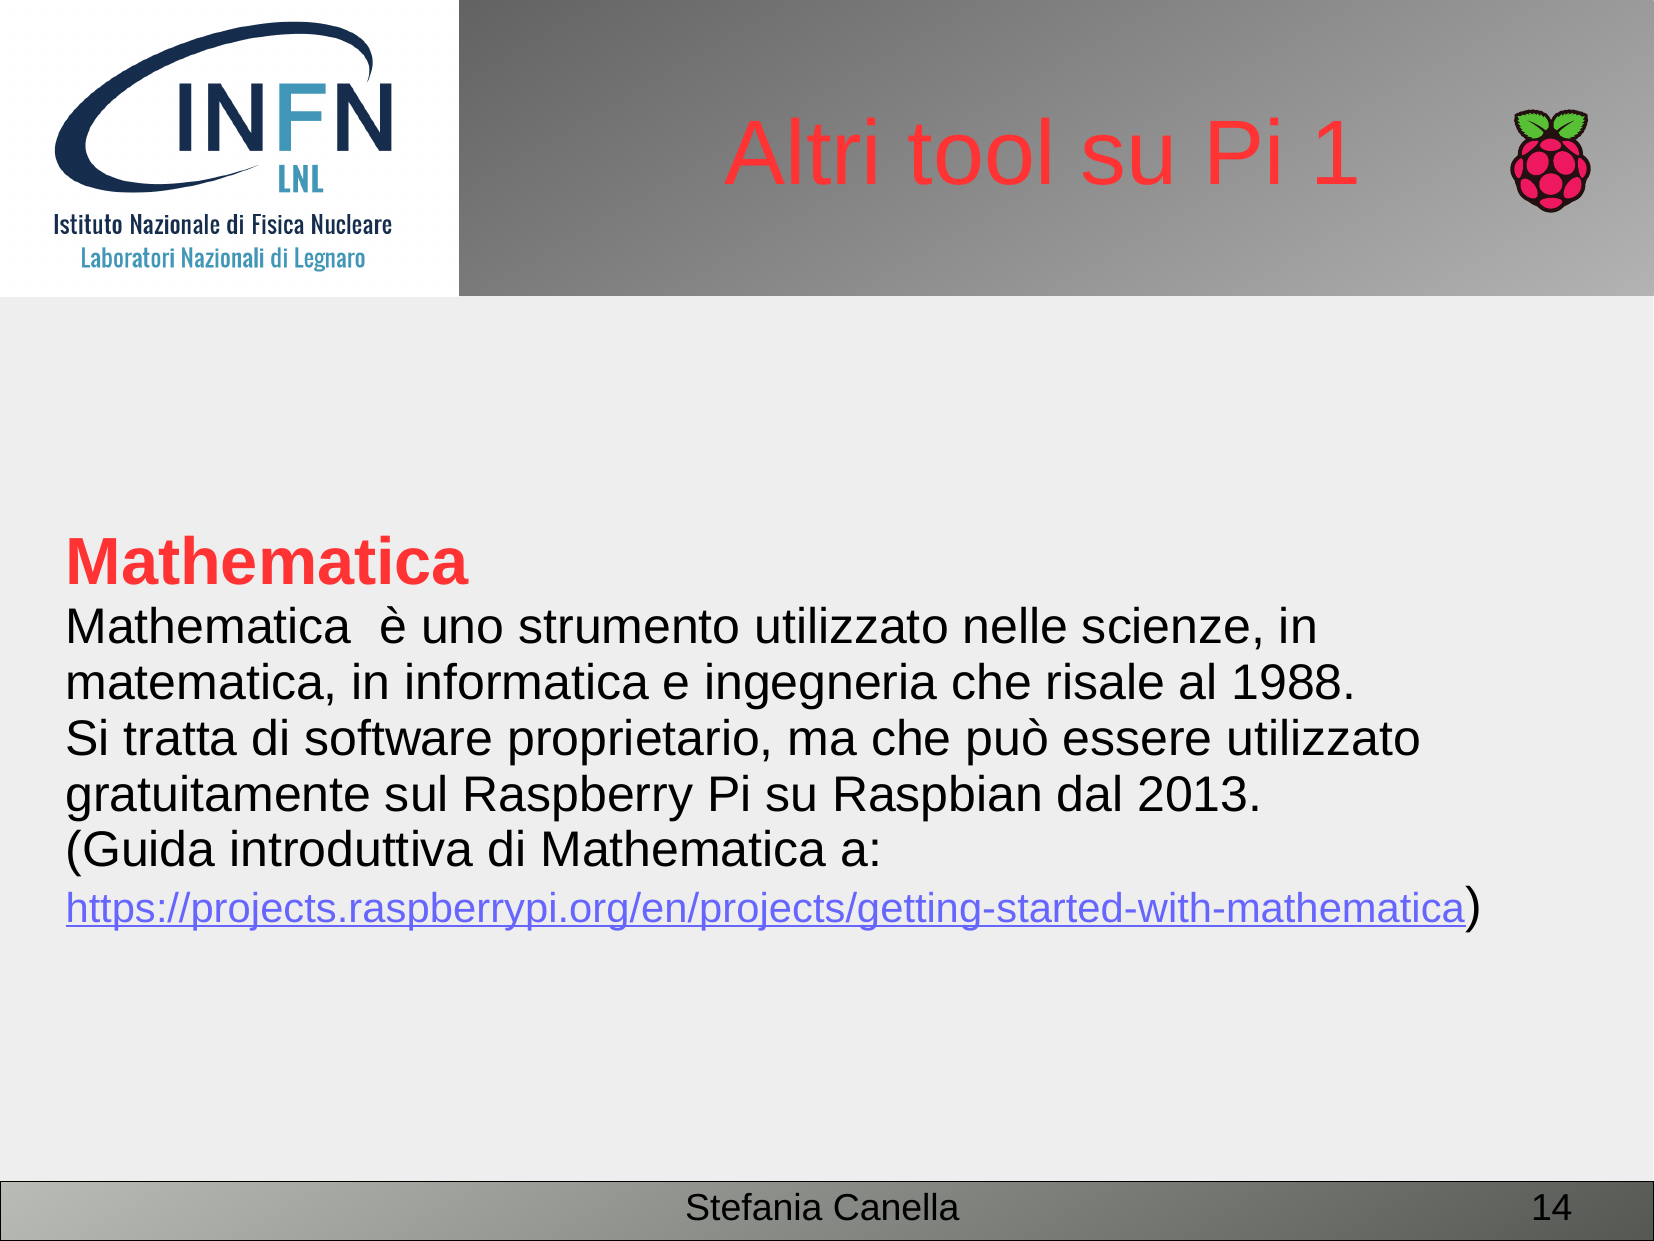

# Altri tool su Pi 1
Mathematica
Mathematica è uno strumento utilizzato nelle scienze, in matematica, in informatica e ingegneria che risale al 1988.
Si tratta di software proprietario, ma che può essere utilizzato gratuitamente sul Raspberry Pi su Raspbian dal 2013.
(Guida introduttiva di Mathematica a:
https://projects.raspberrypi.org/en/projects/getting-started-with-mathematica)
Stefania Canella